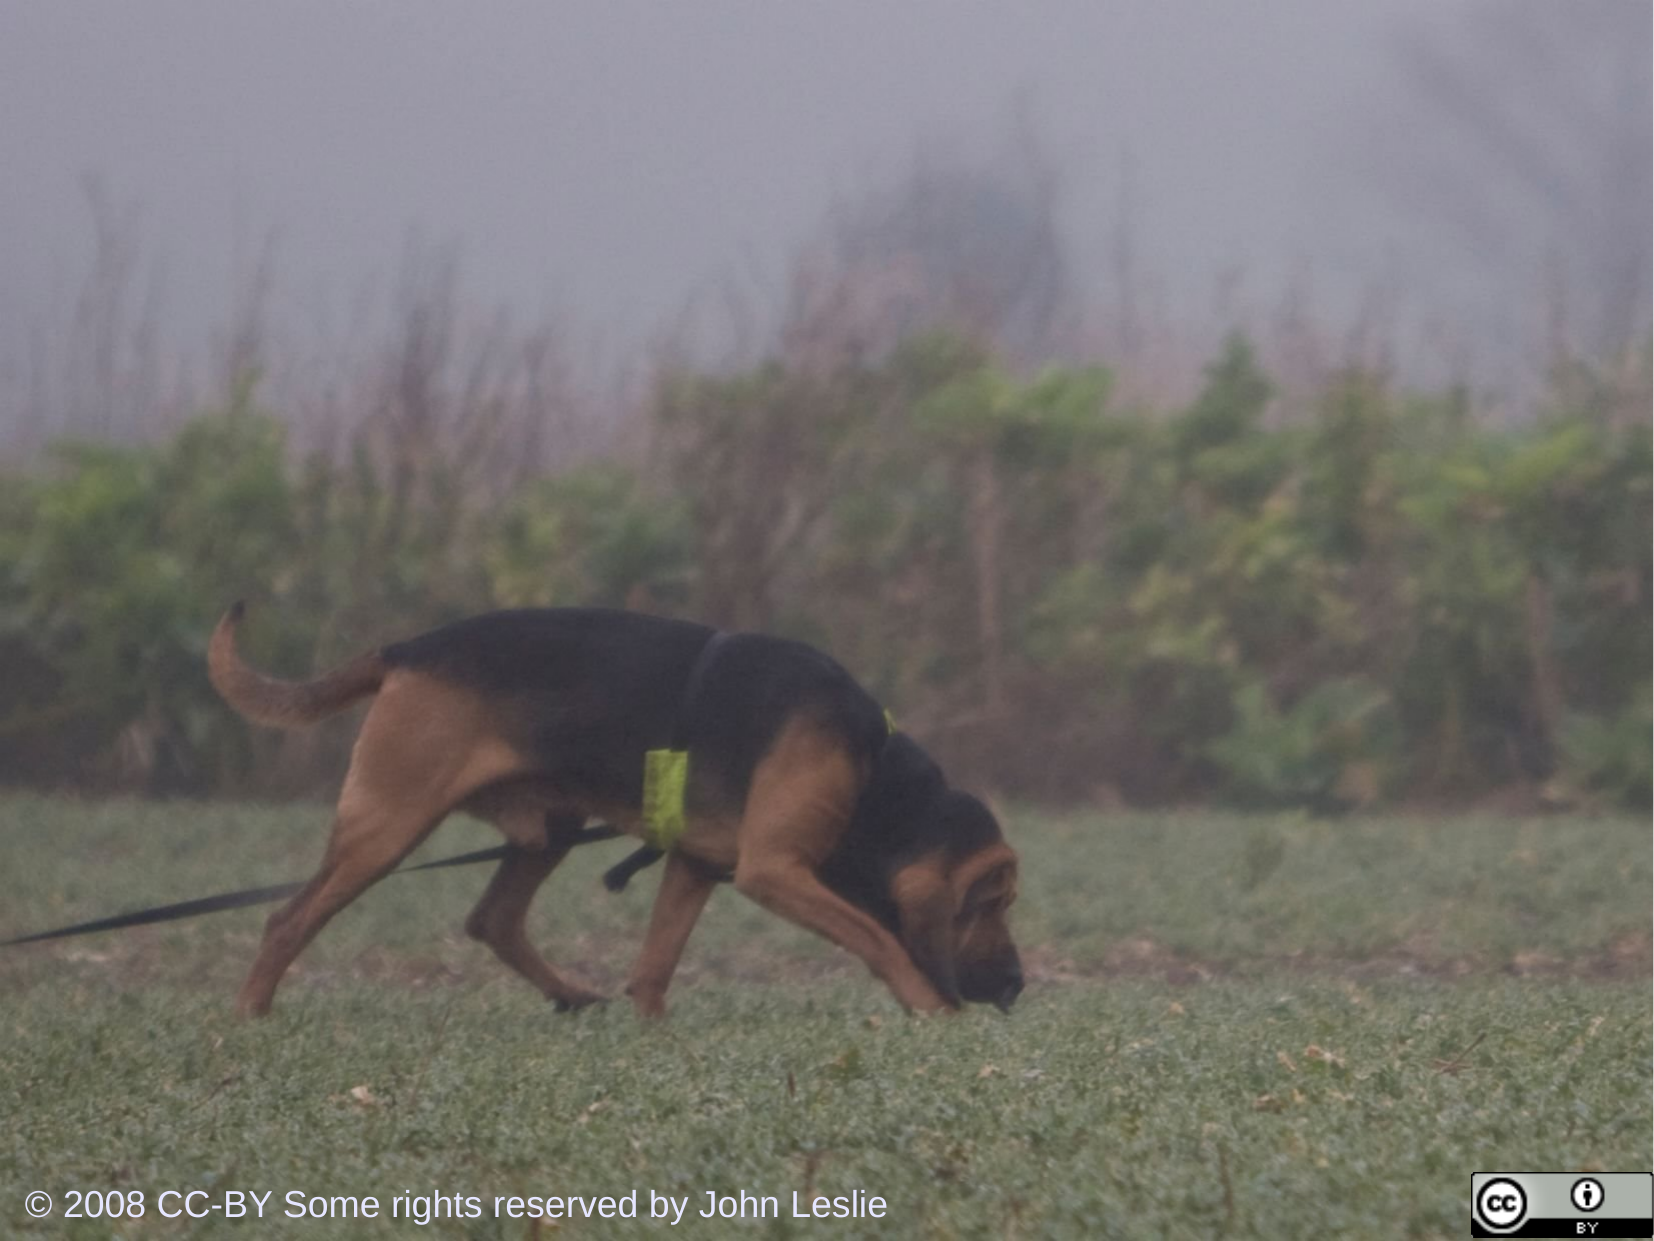

© 2008 CC-BY Some rights reserved by John Leslie